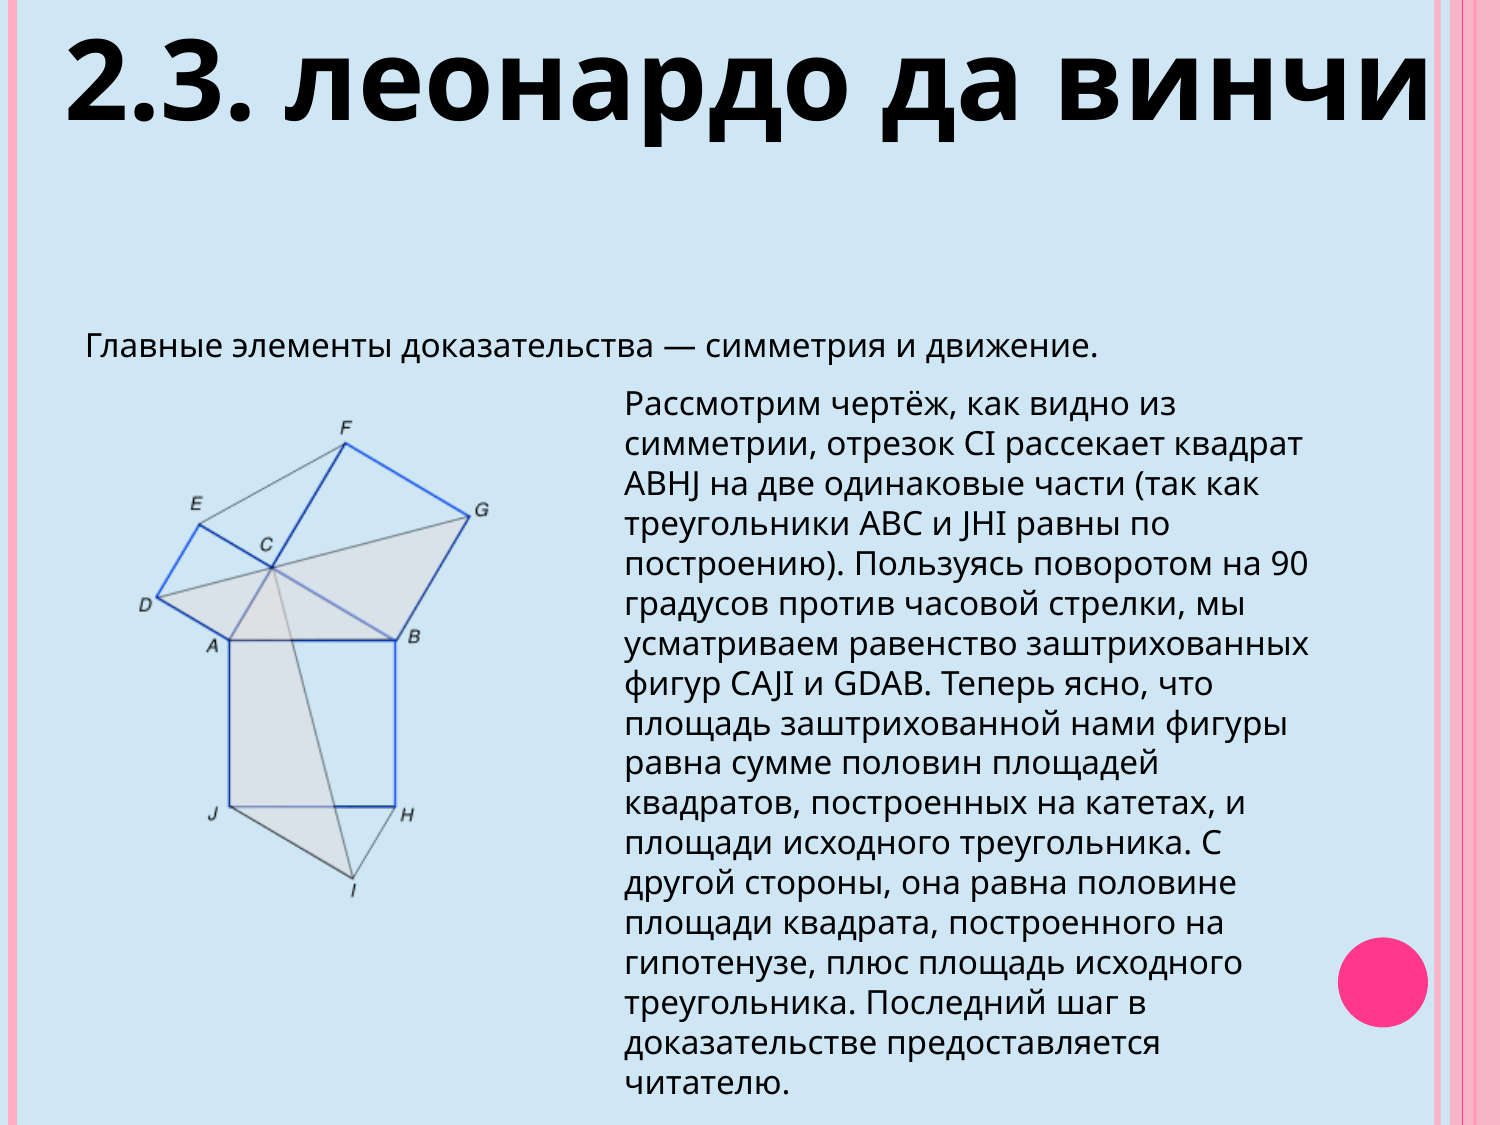

2.3. леонардо да винчи
Главные элементы доказательства — симметрия и движение.
Рассмотрим чертёж, как видно из симметрии, отрезок CI рассекает квадрат ABHJ на две одинаковые части (так как треугольники ABC и JHI равны по построению). Пользуясь поворотом на 90 градусов против часовой стрелки, мы усматриваем равенство заштрихованных фигур CAJI и GDAB. Теперь ясно, что площадь заштрихованной нами фигуры равна сумме половин площадей квадратов, построенных на катетах, и площади исходного треугольника. С другой стороны, она равна половине площади квадрата, построенного на гипотенузе, плюс площадь исходного треугольника. Последний шаг в доказательстве предоставляется читателю.